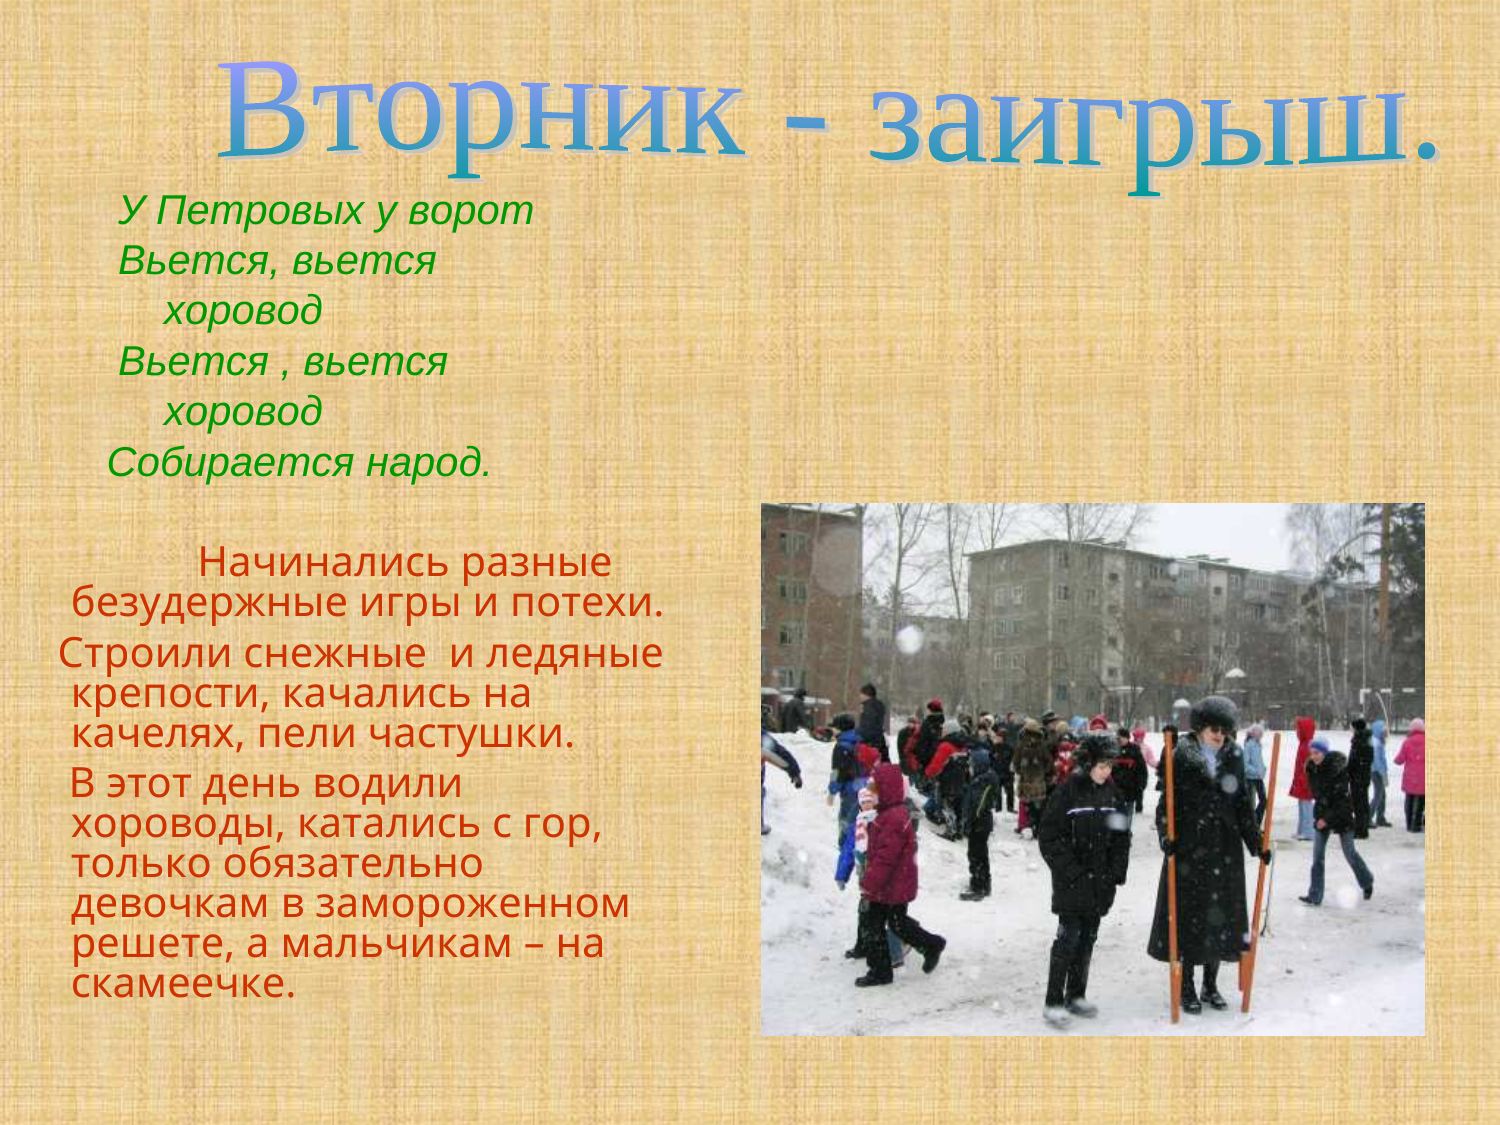

Вторник - заигрыш.
# У Петровых у ворот
 Вьется, вьется
 хоровод
 Вьется , вьется
 хоровод
 Собирается народ.
 Начинались разные безудержные игры и потехи.
 Строили снежные и ледяные крепости, качались на качелях, пели частушки.
 В этот день водили хороводы, катались с гор, только обязательно девочкам в замороженном решете, а мальчикам – на скамеечке.